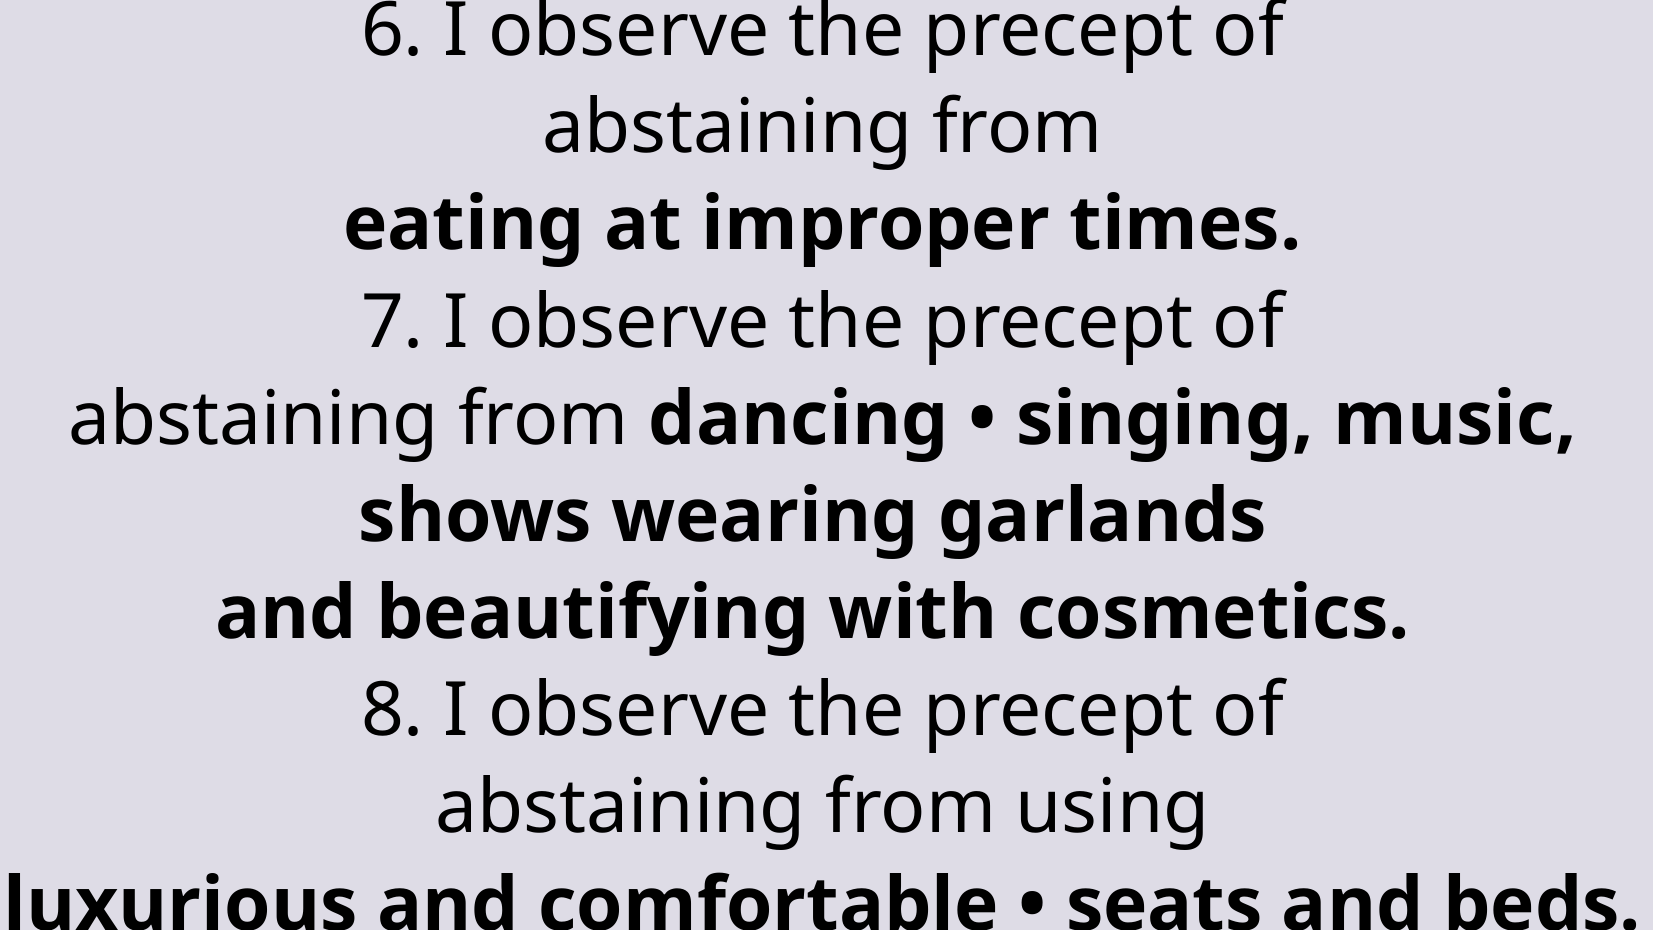

# 6. I observe the precept of
abstaining from
eating at improper times.
7. I observe the precept of
abstaining from dancing • singing, music, shows wearing garlands
and beautifying with cosmetics.
8. I observe the precept of
abstaining from using
luxurious and comfortable • seats and beds.